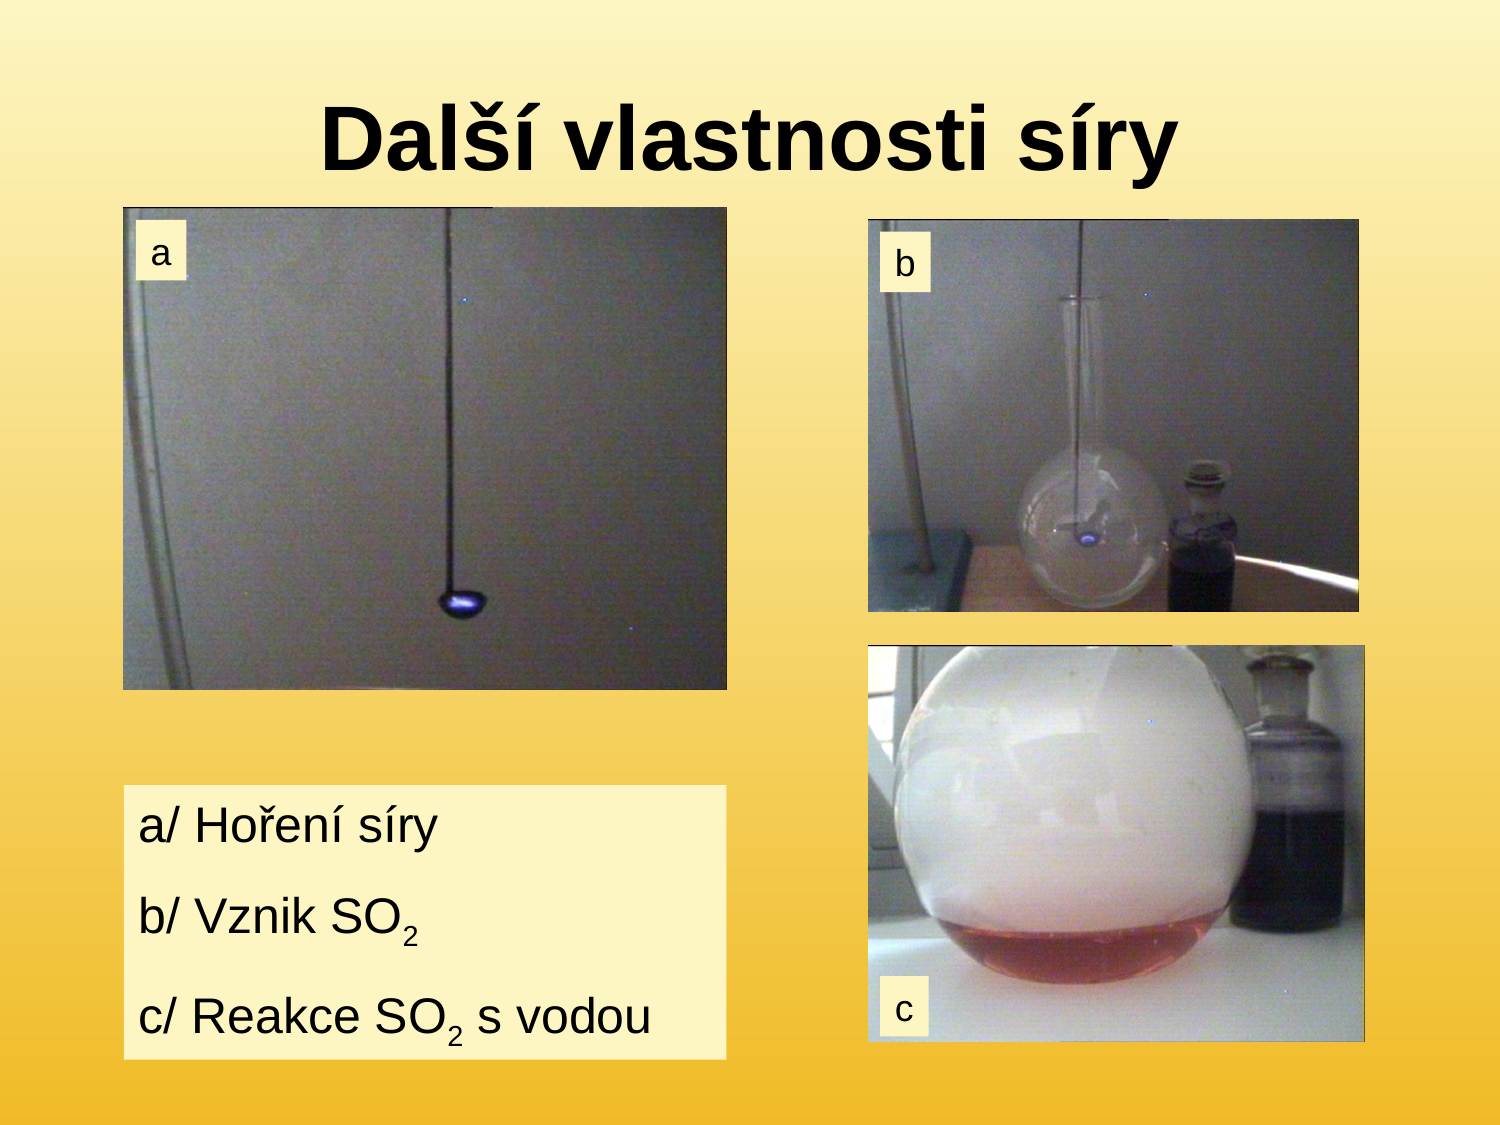

# Další vlastnosti síry
a
b
a/ Hoření síry
b/ Vznik SO2
c/ Reakce SO2 s vodou
c